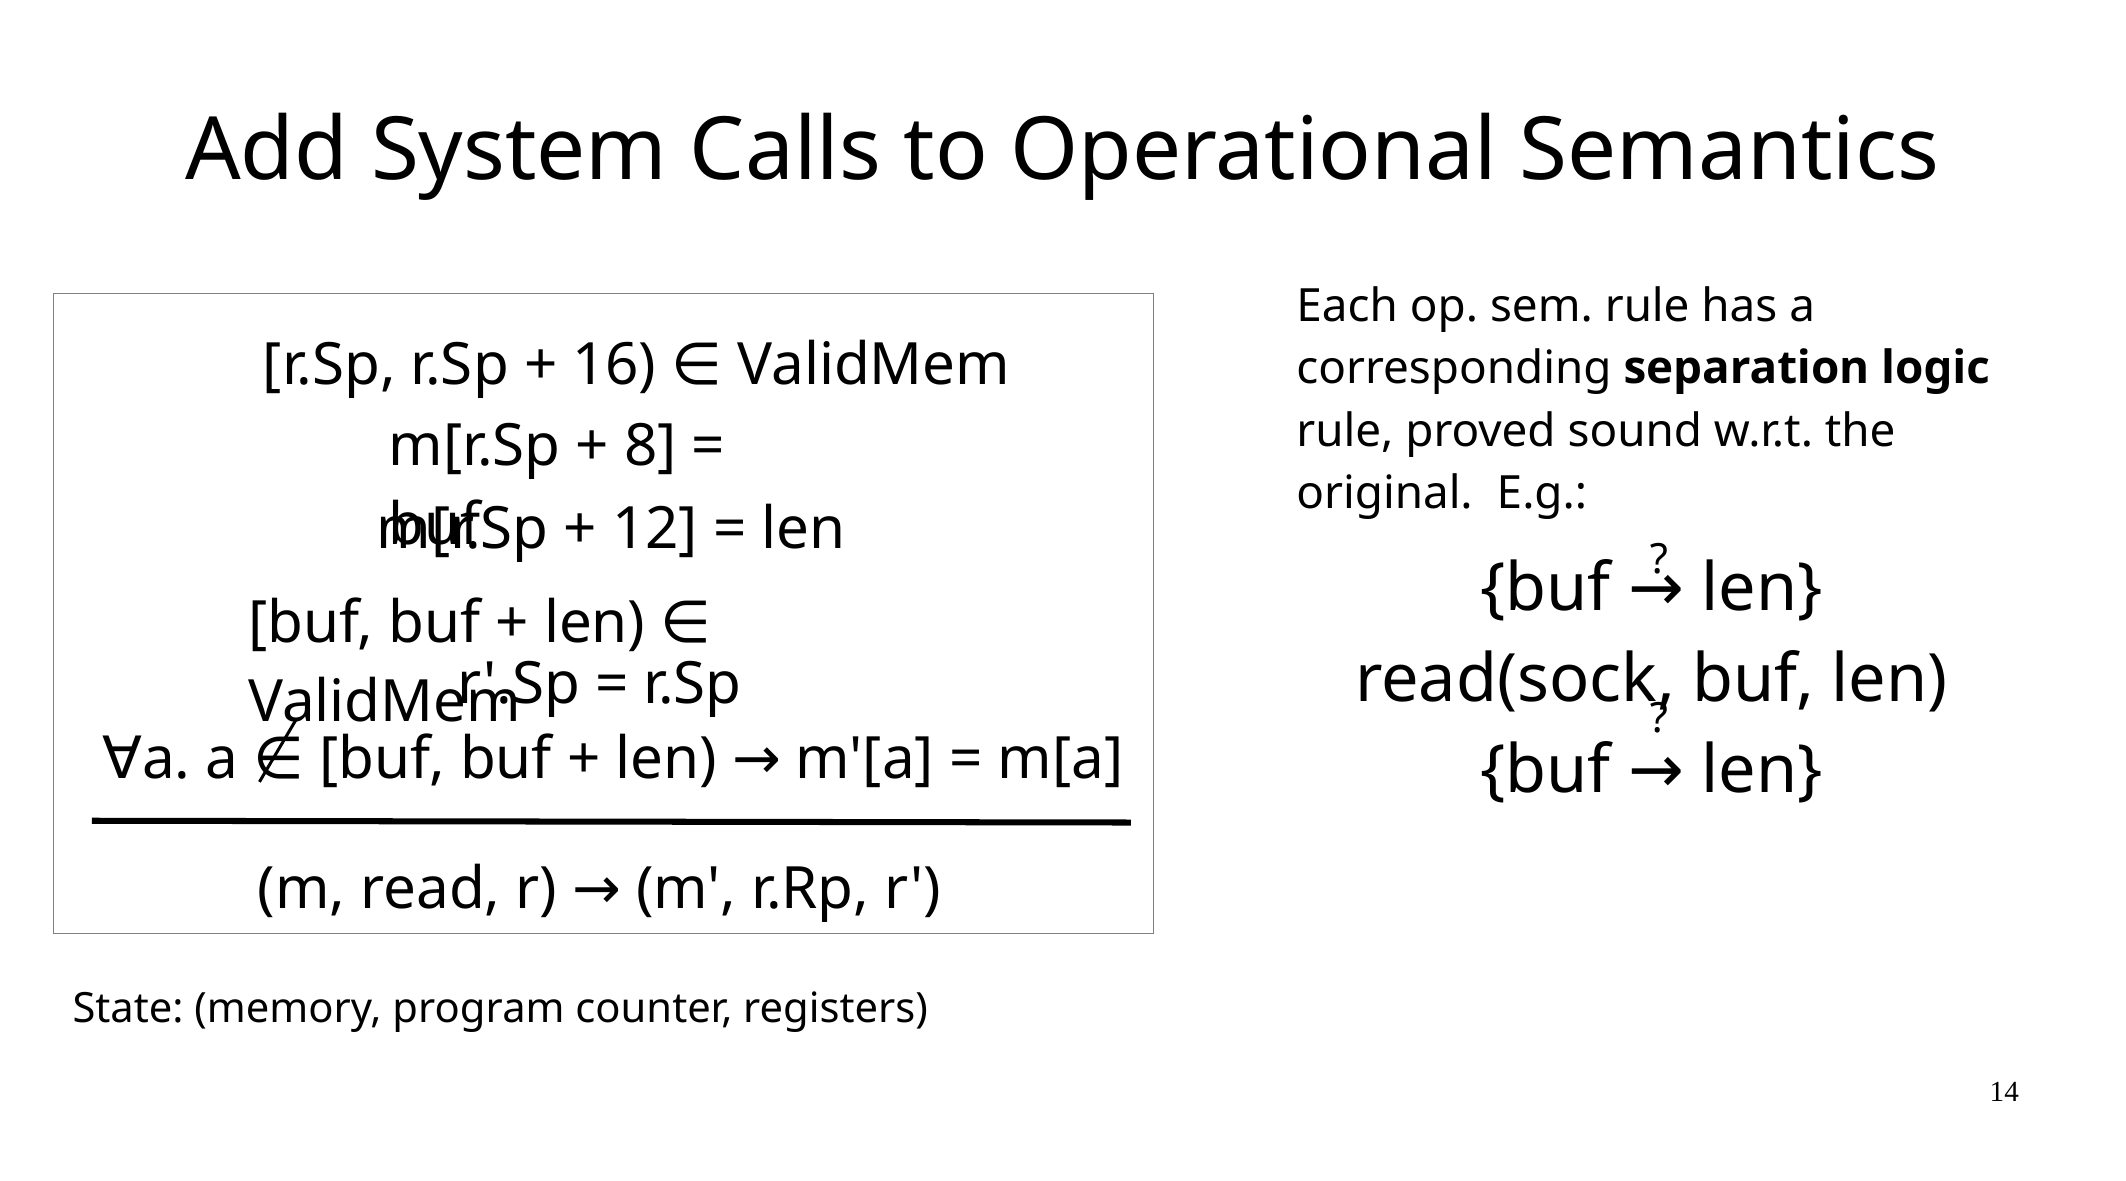

# Add System Calls to Operational Semantics
Each op. sem. rule has a corresponding separation logic rule, proved sound w.r.t. the original. E.g.:
?
{buf → len}
read(sock, buf, len)
{buf → len}
?
[r.Sp, r.Sp + 16) ∈ ValidMem
m[r.Sp + 8] = buf
m[r.Sp + 12] = len
[buf, buf + len) ∈ ValidMem
 r'.Sp = r.Sp
∀a. a ∈ [buf, buf + len) → m'[a] = m[a]
(m, read, r) → (m', r.Rp, r')
State: (memory, program counter, registers)
14